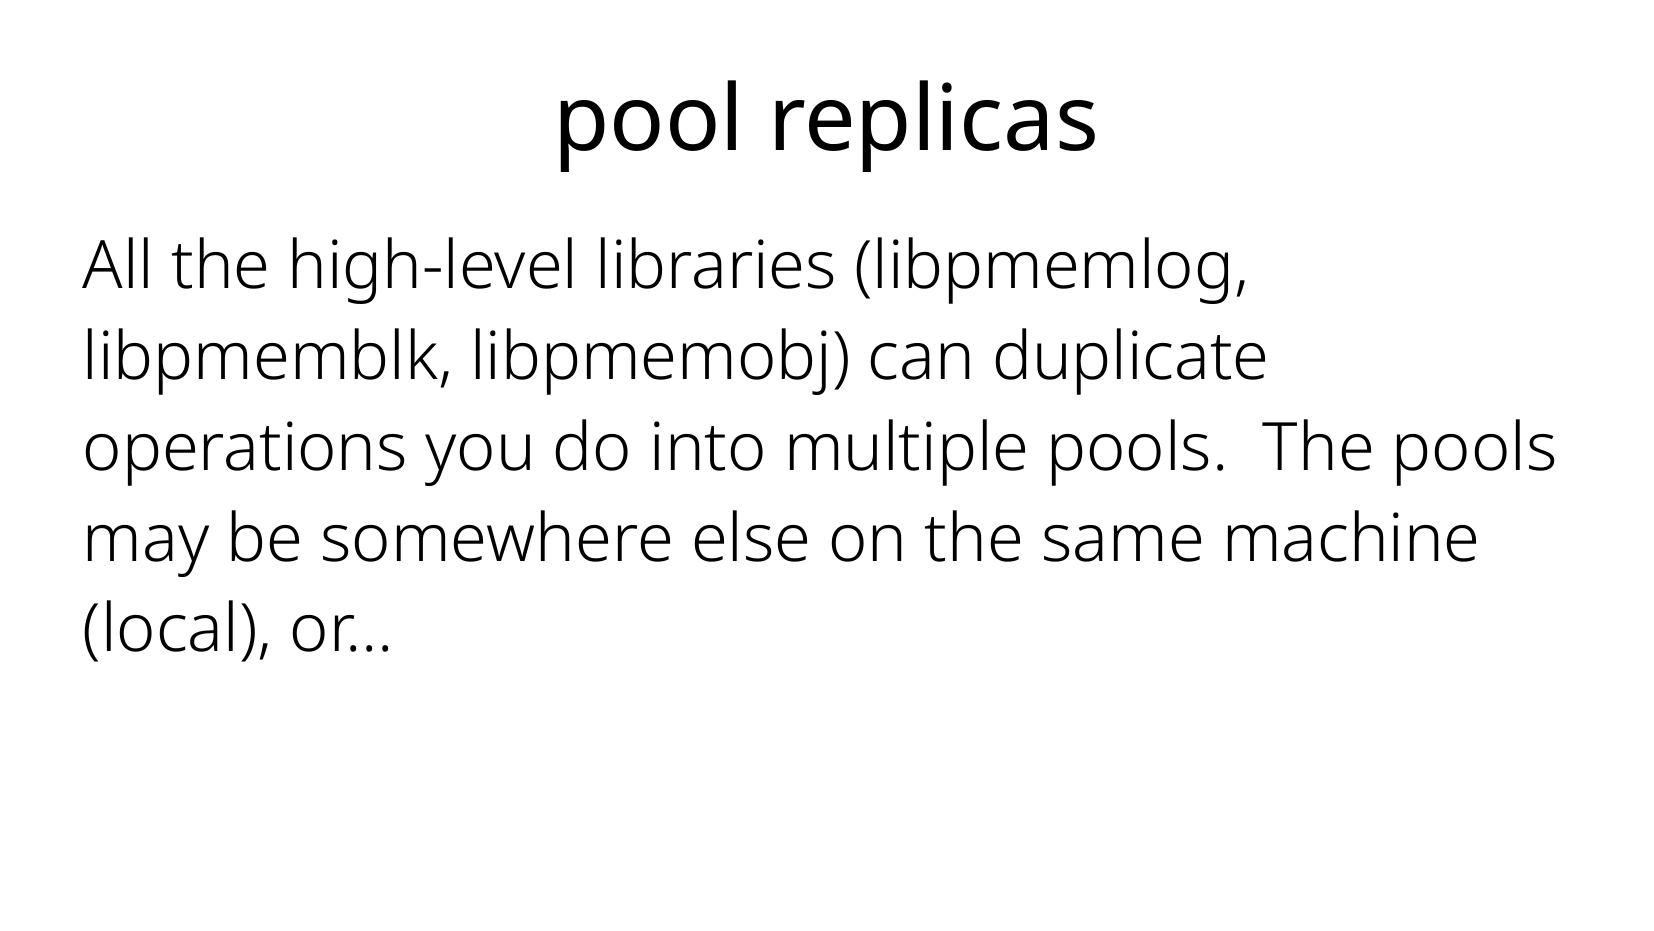

# pool replicas
All the high-level libraries (libpmemlog, libpmemblk, libpmemobj) can duplicate operations you do into multiple pools. The pools may be somewhere else on the same machine (local), or...